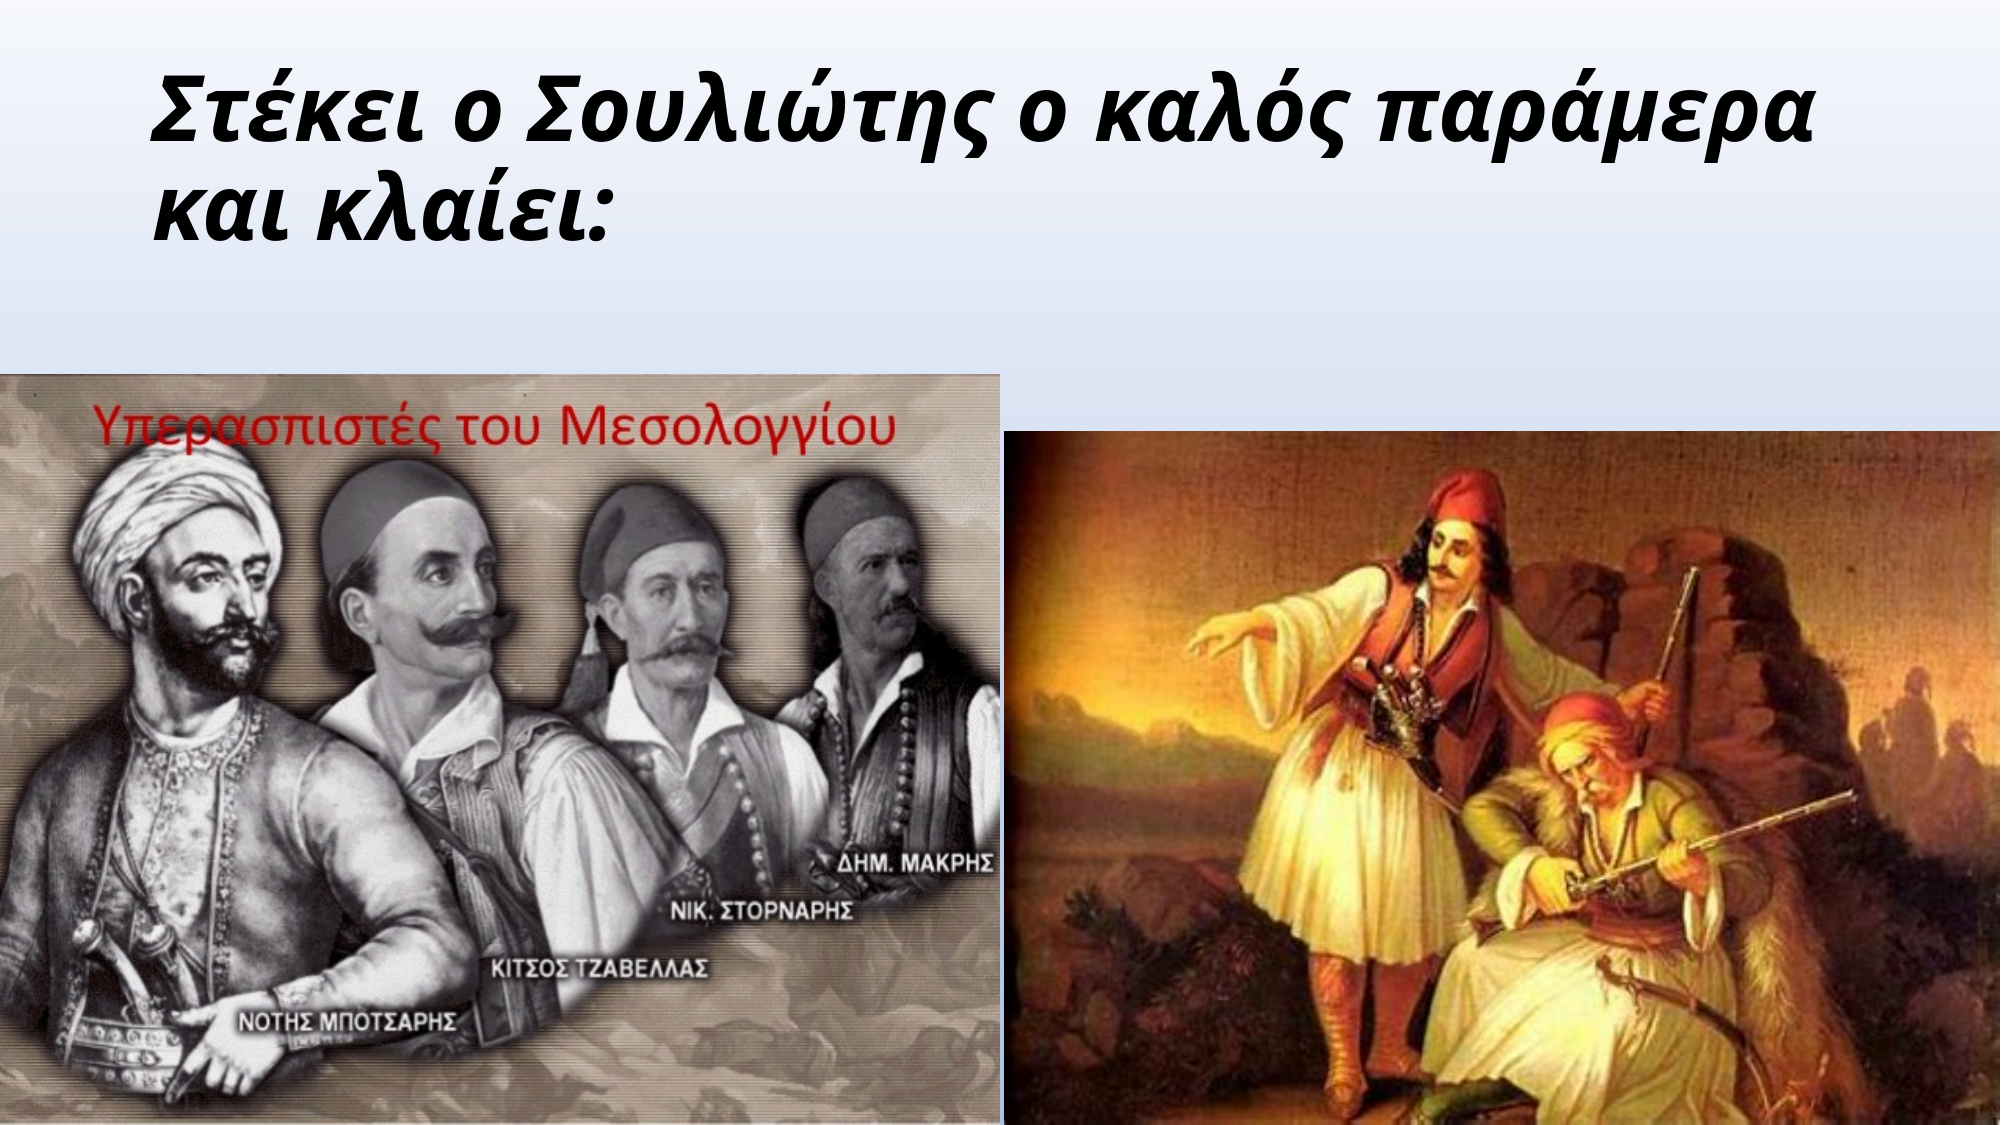

# Στέκει ο Σουλιώτης ο καλός παράμερα και κλαίει: